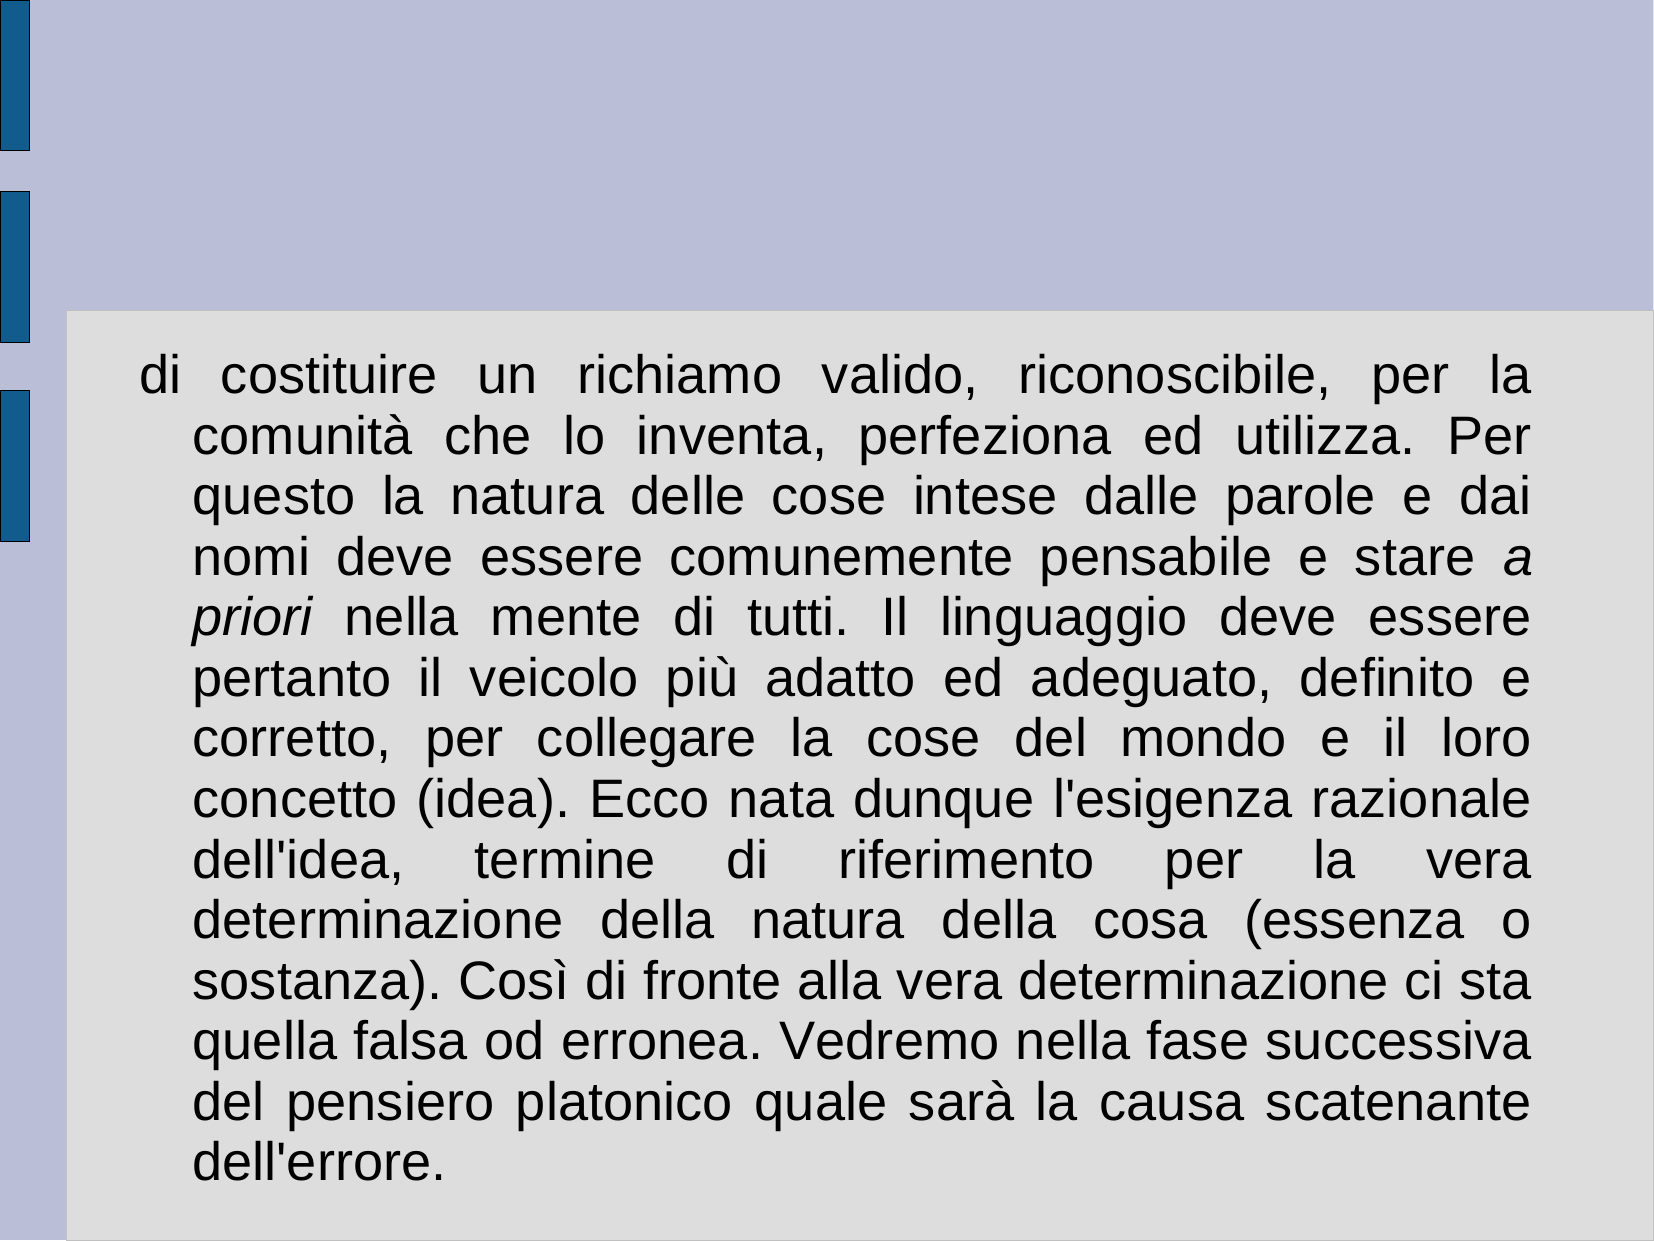

#
di costituire un richiamo valido, riconoscibile, per la comunità che lo inventa, perfeziona ed utilizza. Per questo la natura delle cose intese dalle parole e dai nomi deve essere comunemente pensabile e stare a priori nella mente di tutti. Il linguaggio deve essere pertanto il veicolo più adatto ed adeguato, definito e corretto, per collegare la cose del mondo e il loro concetto (idea). Ecco nata dunque l'esigenza razionale dell'idea, termine di riferimento per la vera determinazione della natura della cosa (essenza o sostanza). Così di fronte alla vera determinazione ci sta quella falsa od erronea. Vedremo nella fase successiva del pensiero platonico quale sarà la causa scatenante dell'errore.